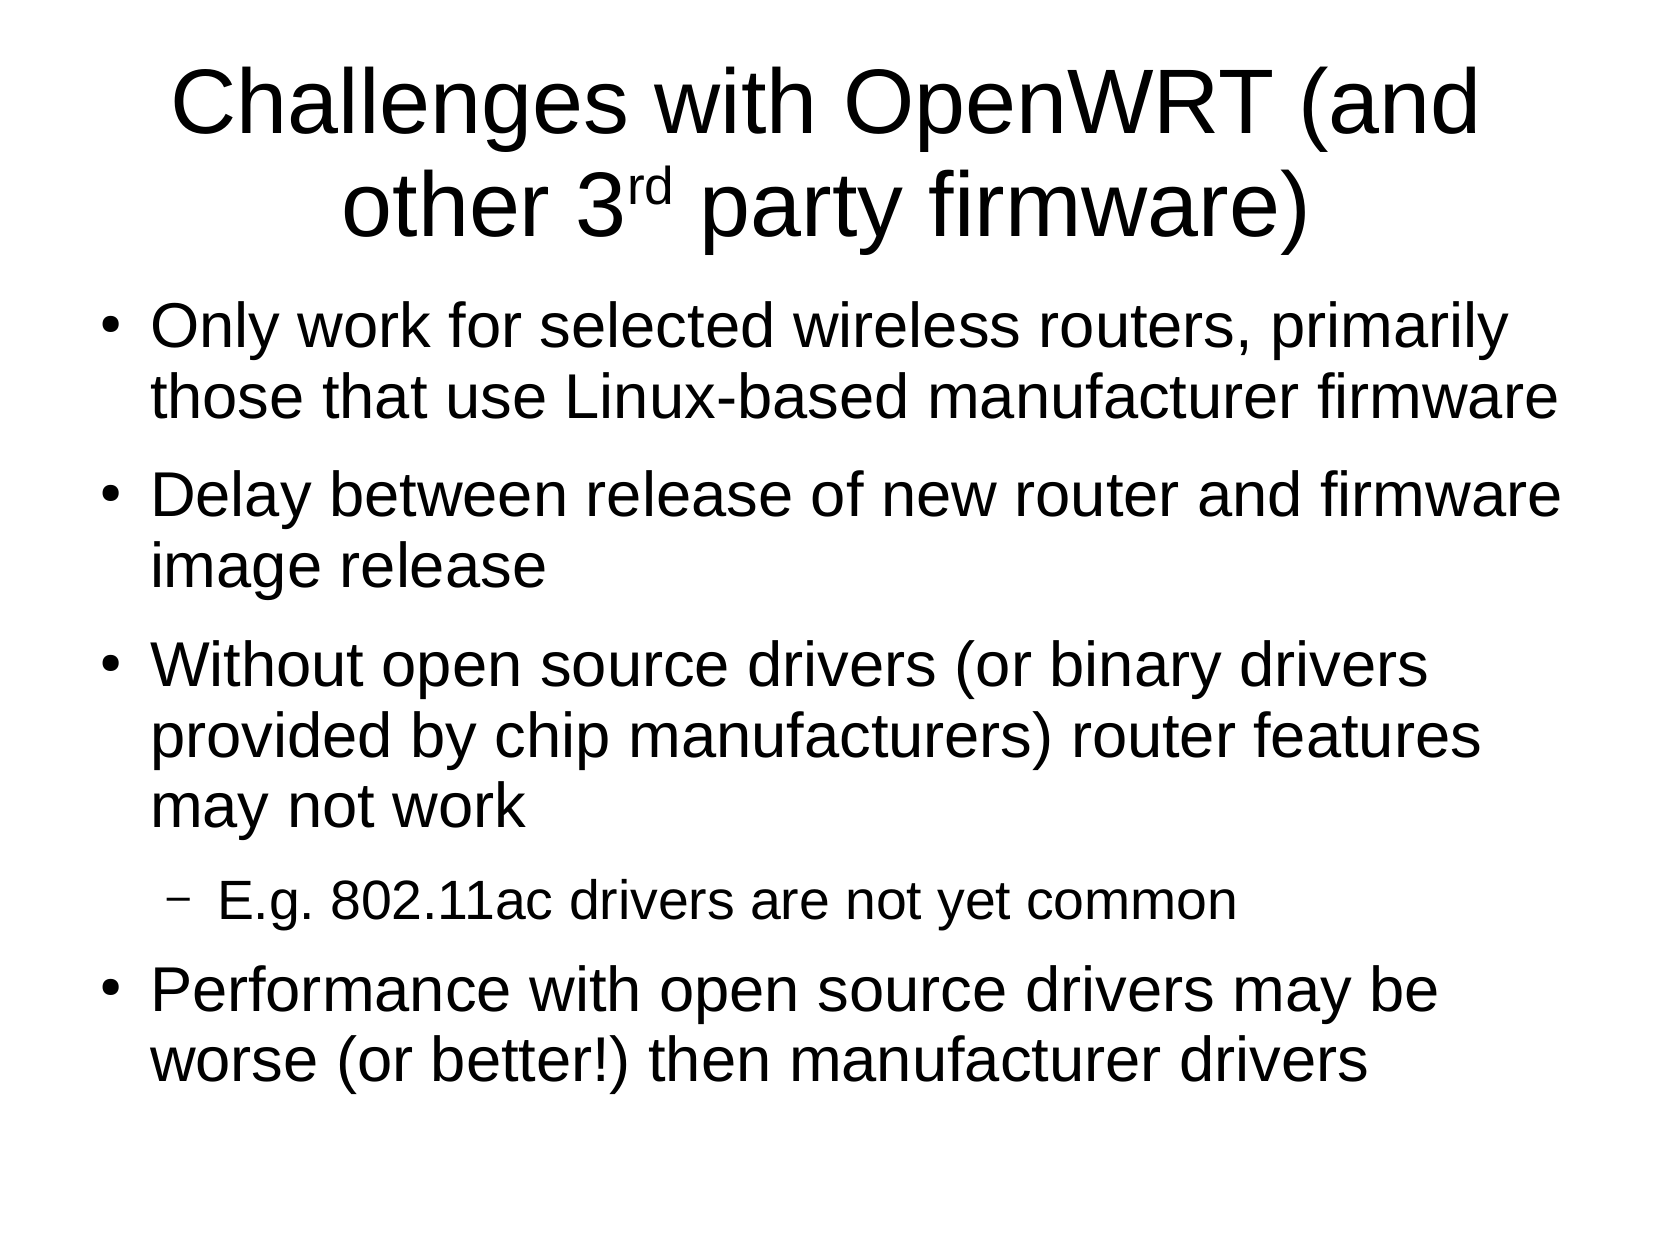

# Challenges with OpenWRT (and other 3rd party firmware)
Only work for selected wireless routers, primarily those that use Linux-based manufacturer firmware
Delay between release of new router and firmware image release
Without open source drivers (or binary drivers provided by chip manufacturers) router features may not work
E.g. 802.11ac drivers are not yet common
Performance with open source drivers may be worse (or better!) then manufacturer drivers